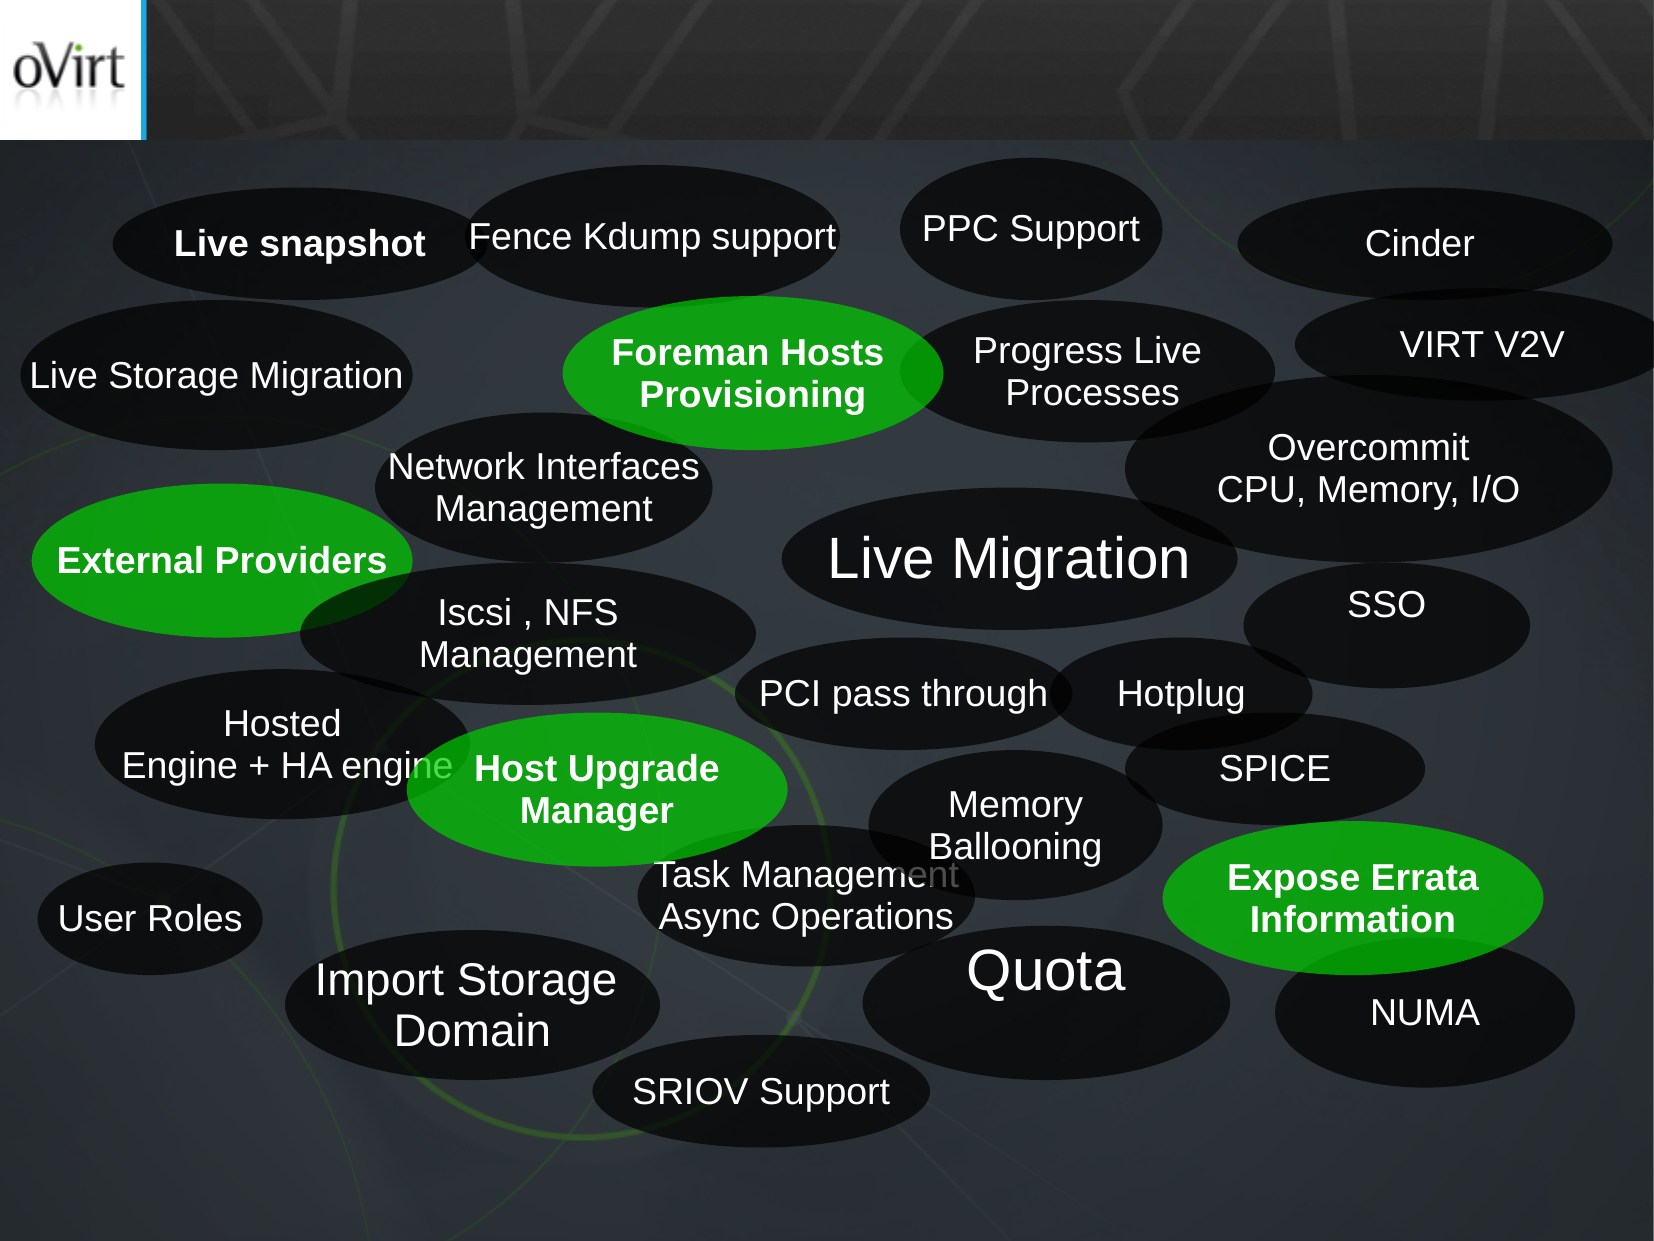

PPC Support
Fence Kdump support
Live snapshot
Cinder
VIRT V2V
Foreman Hosts
Provisioning
Live Storage Migration
Progress Live
 Processes
Overcommit
CPU, Memory, I/O
Network Interfaces
Management
External Providers
Live Migration
SSO
Iscsi , NFS
Management
PCI pass through
Hotplug
Hosted
 Engine + HA engine
Host Upgrade
Manager
SPICE
Memory
Ballooning
Expose Errata
Information
Task Management
Async Operations
User Roles
Quota
Import Storage
Domain
NUMA
SRIOV Support